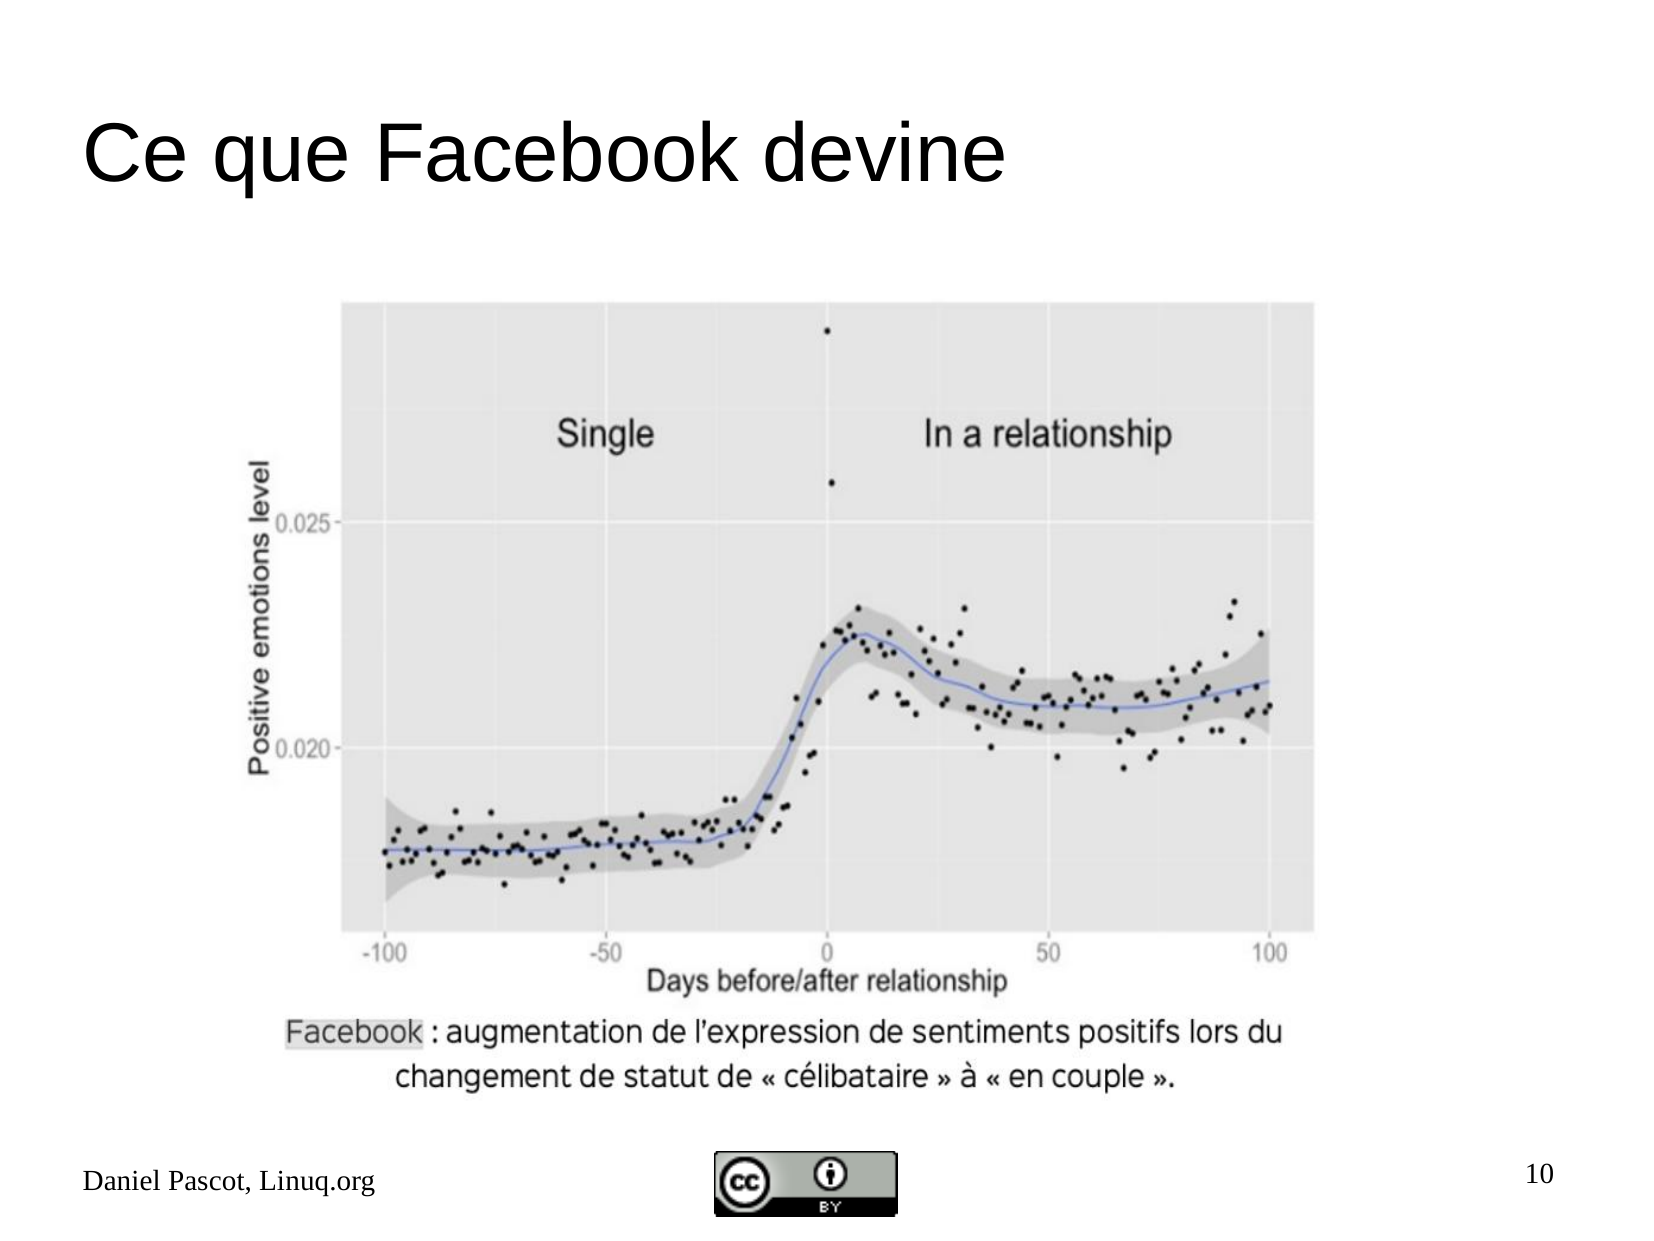

# Ce que Facebook devine
10
15-08- 2018